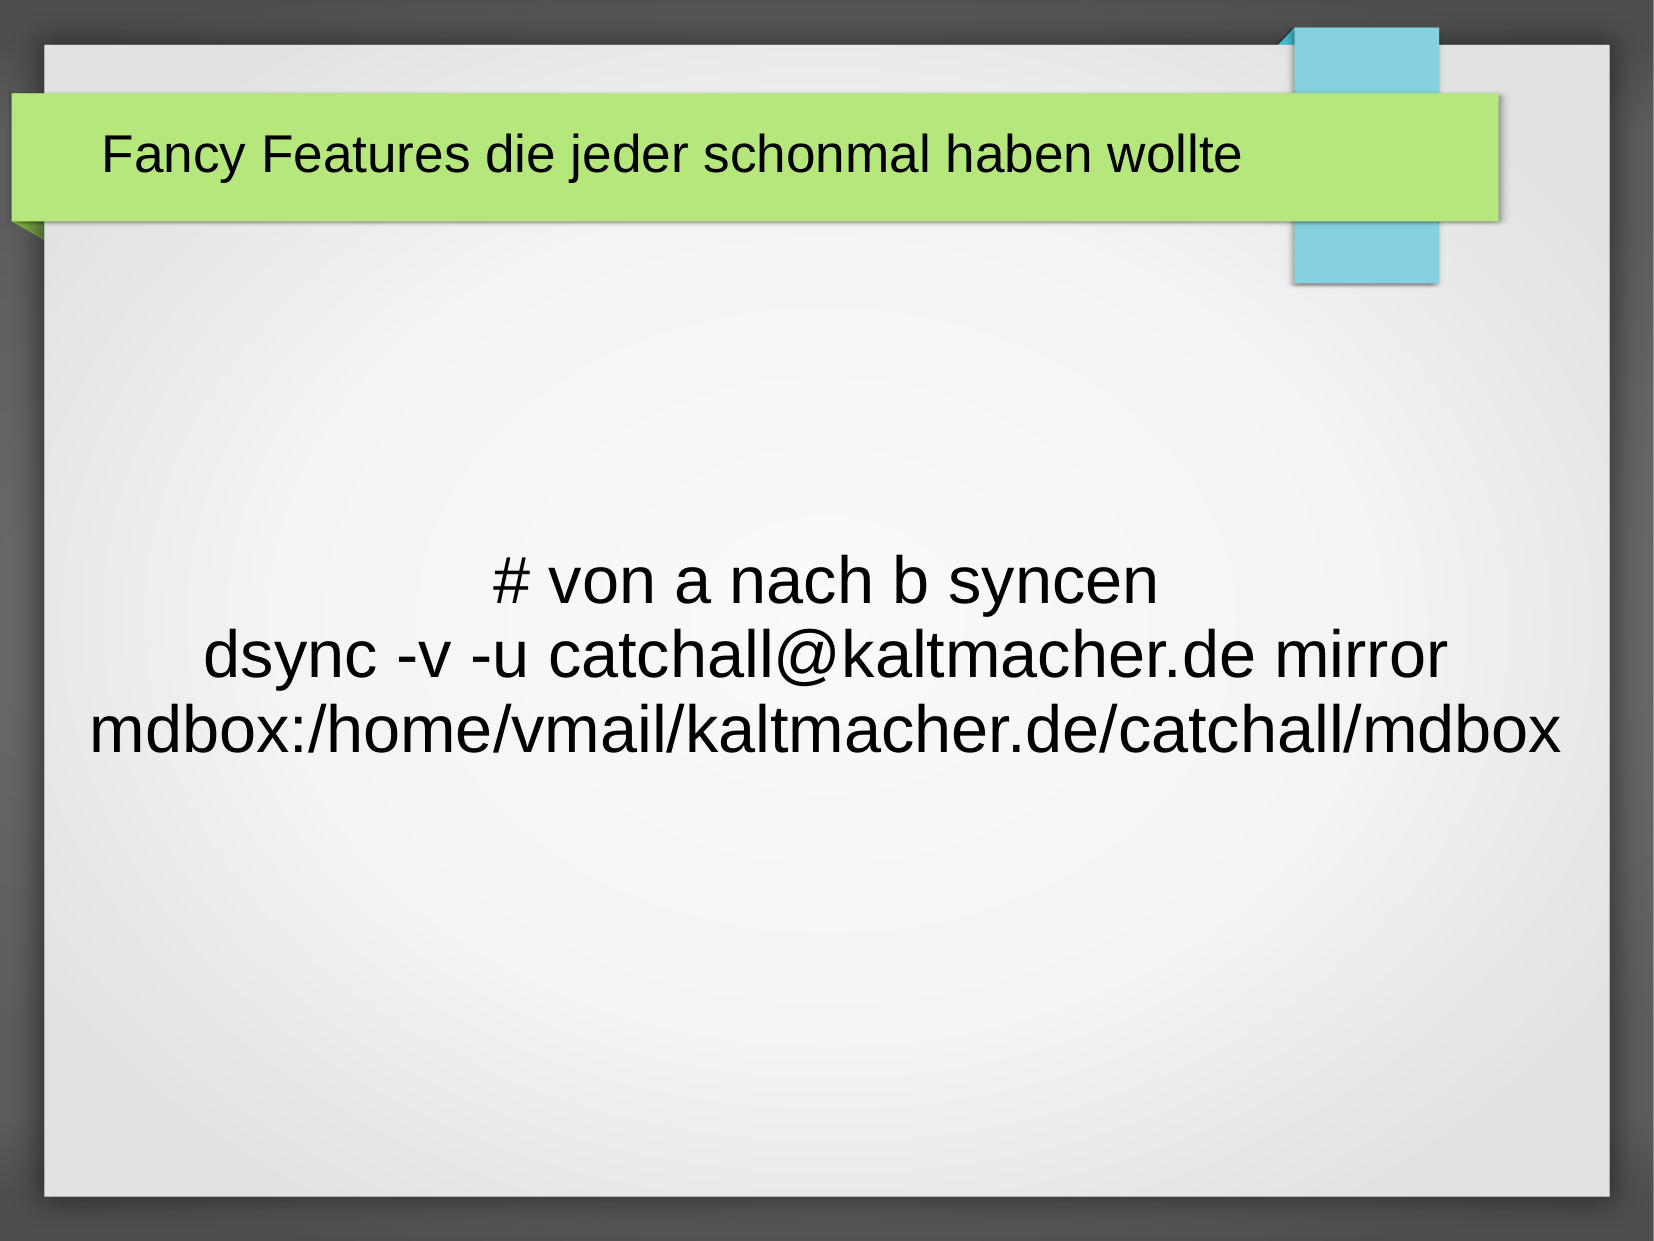

# Fancy Features die jeder schonmal haben wollte
# von a nach b syncen
dsync -v -u catchall@kaltmacher.de mirror mdbox:/home/vmail/kaltmacher.de/catchall/mdbox